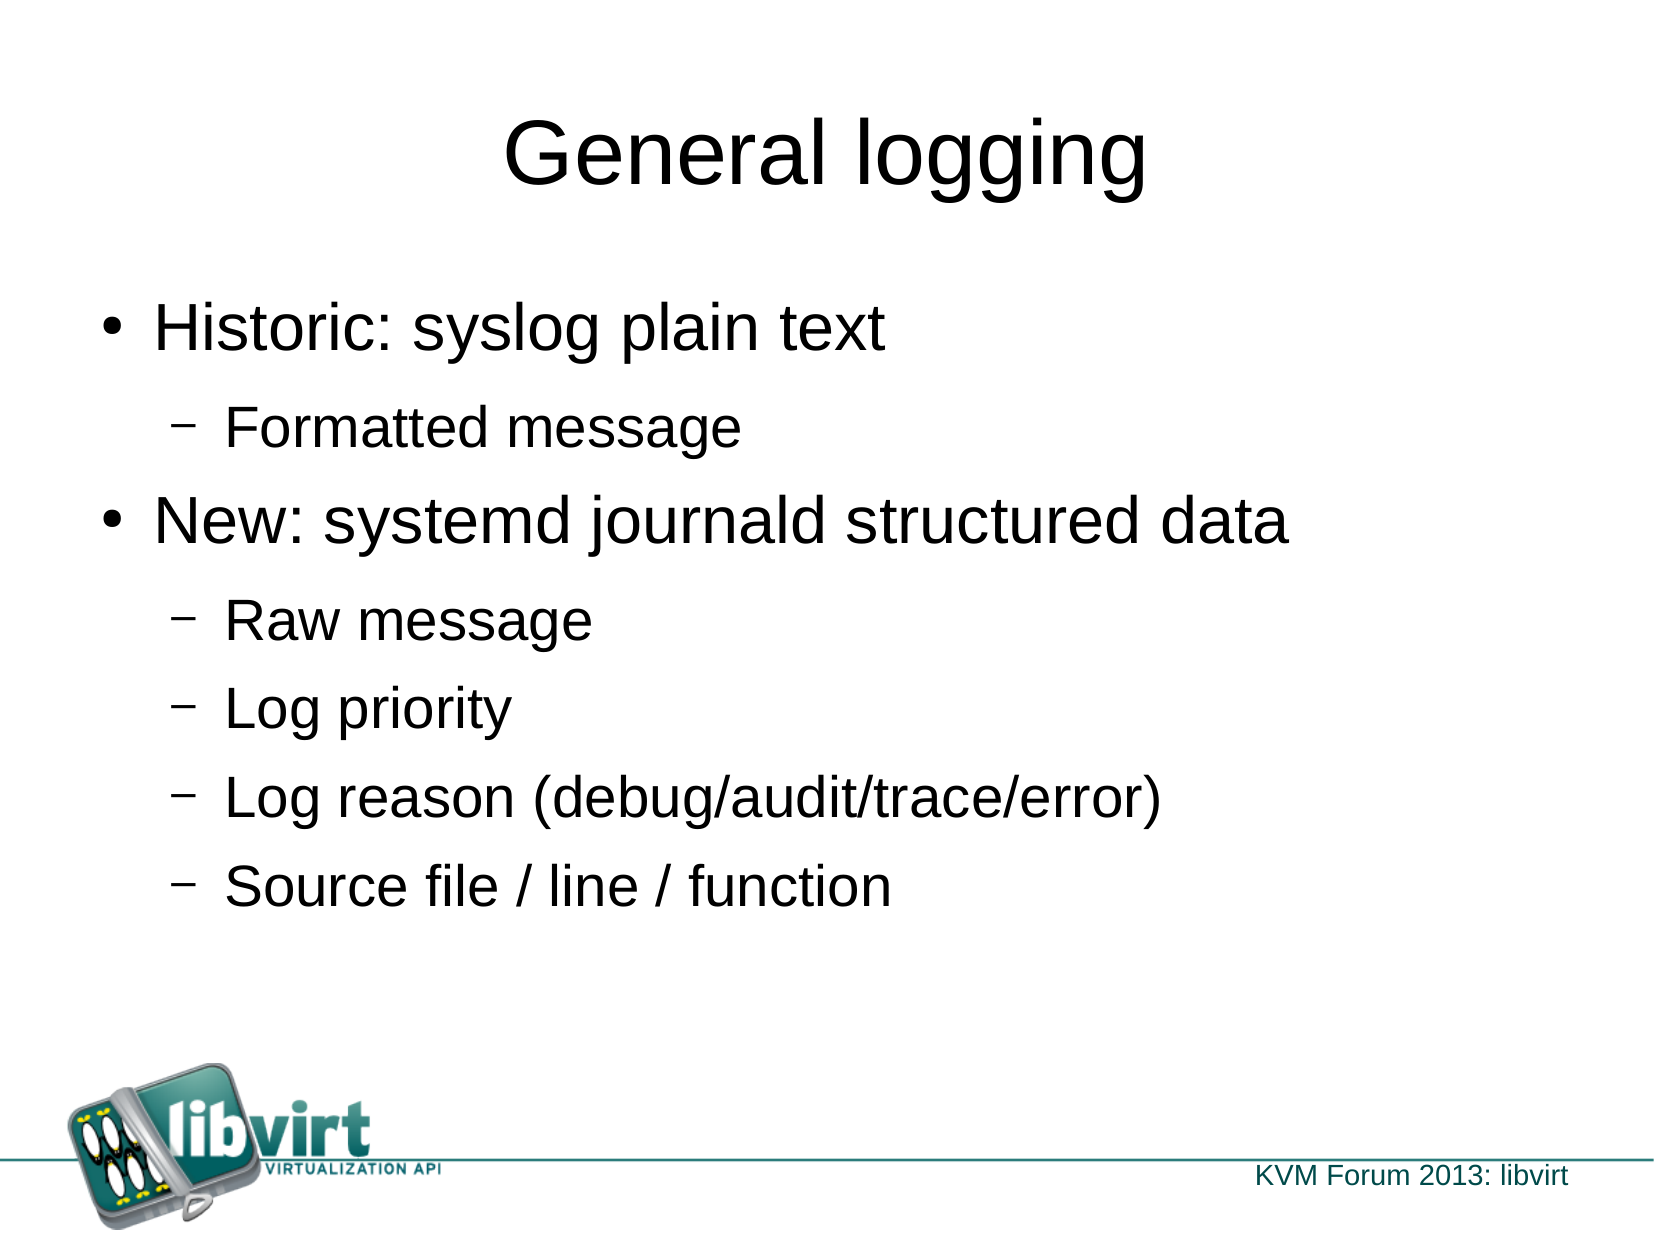

# General logging
Historic: syslog plain text
Formatted message
New: systemd journald structured data
Raw message
Log priority
Log reason (debug/audit/trace/error)
Source file / line / function